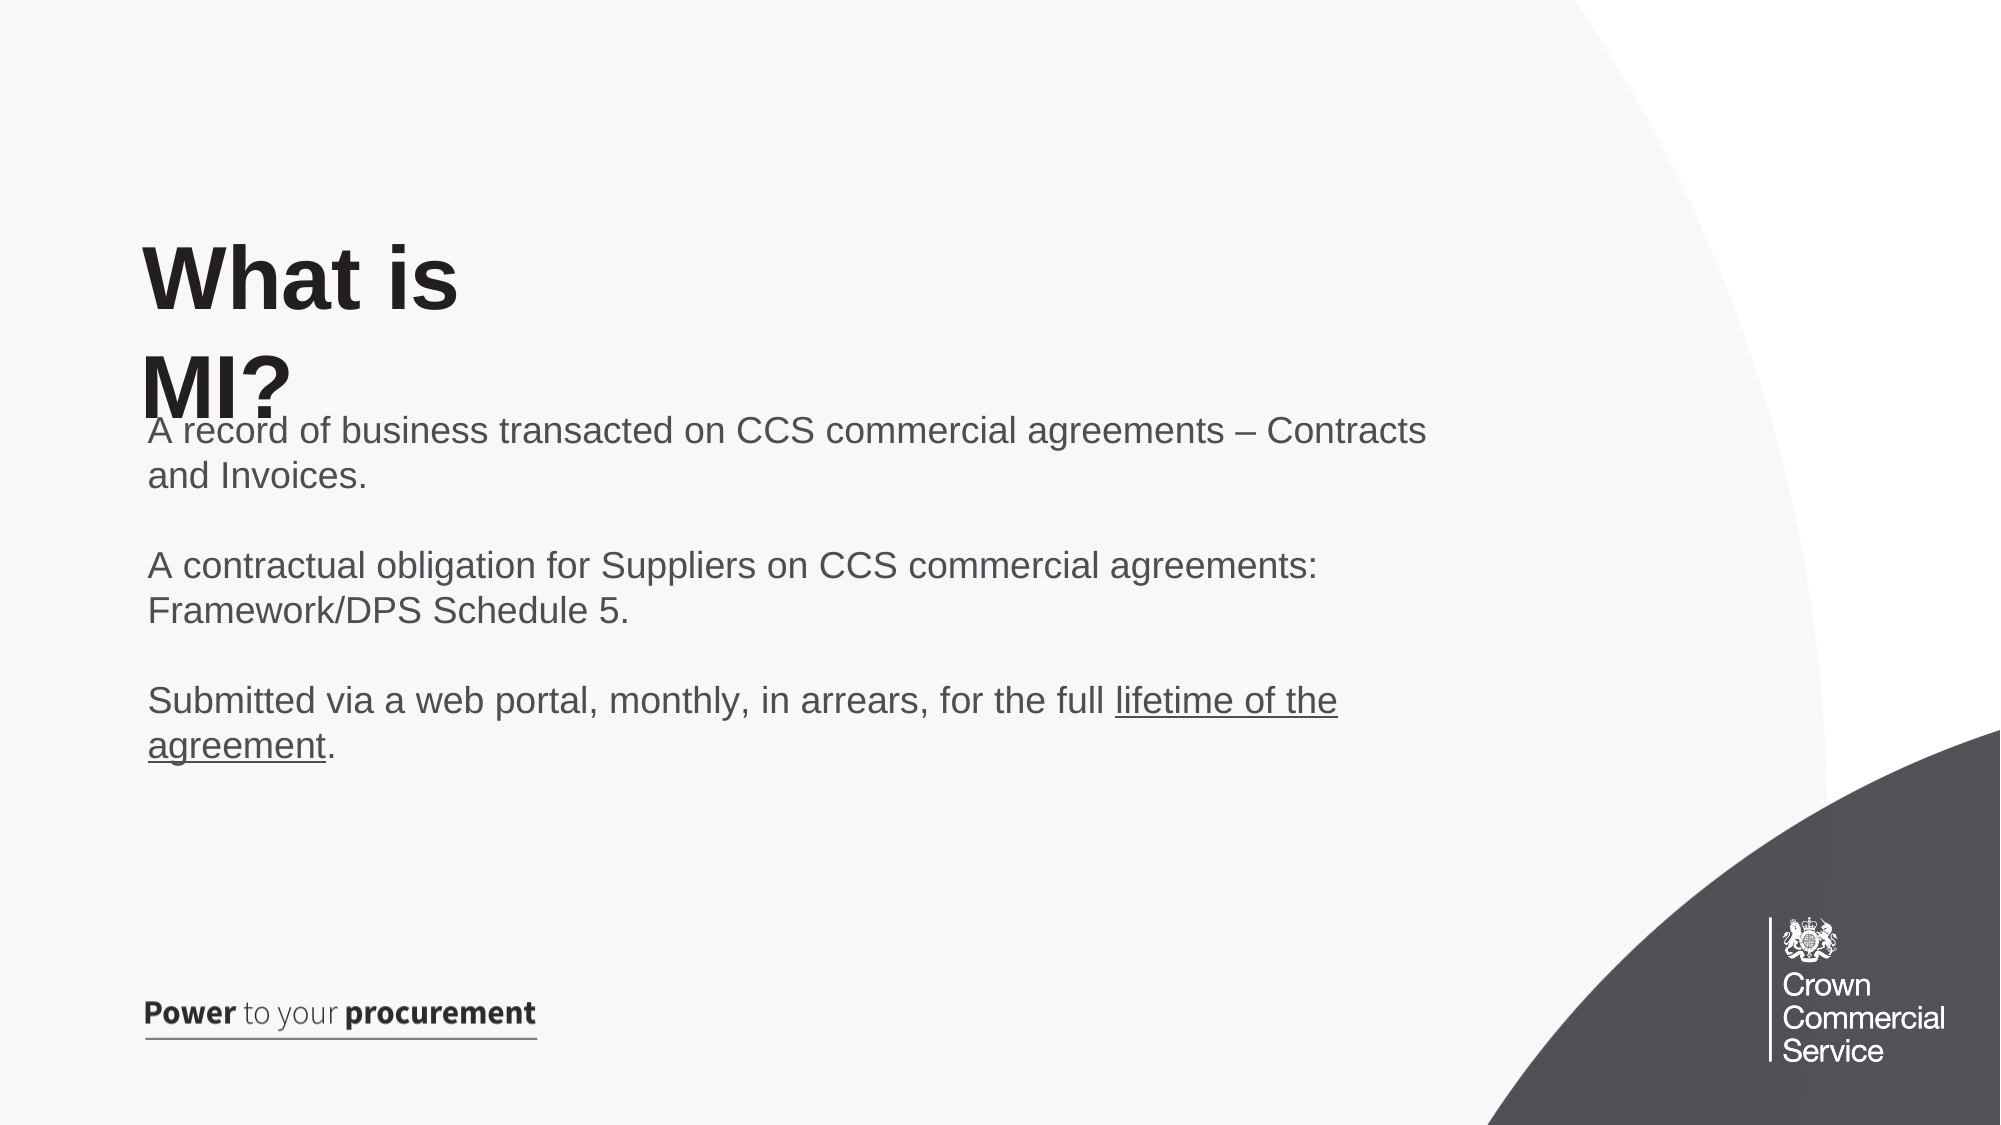

# What is MI?
A record of business transacted on CCS commercial agreements – Contracts and Invoices.
A contractual obligation for Suppliers on CCS commercial agreements:
Framework/DPS Schedule 5.
Submitted via a web portal, monthly, in arrears, for the full lifetime of the agreement.